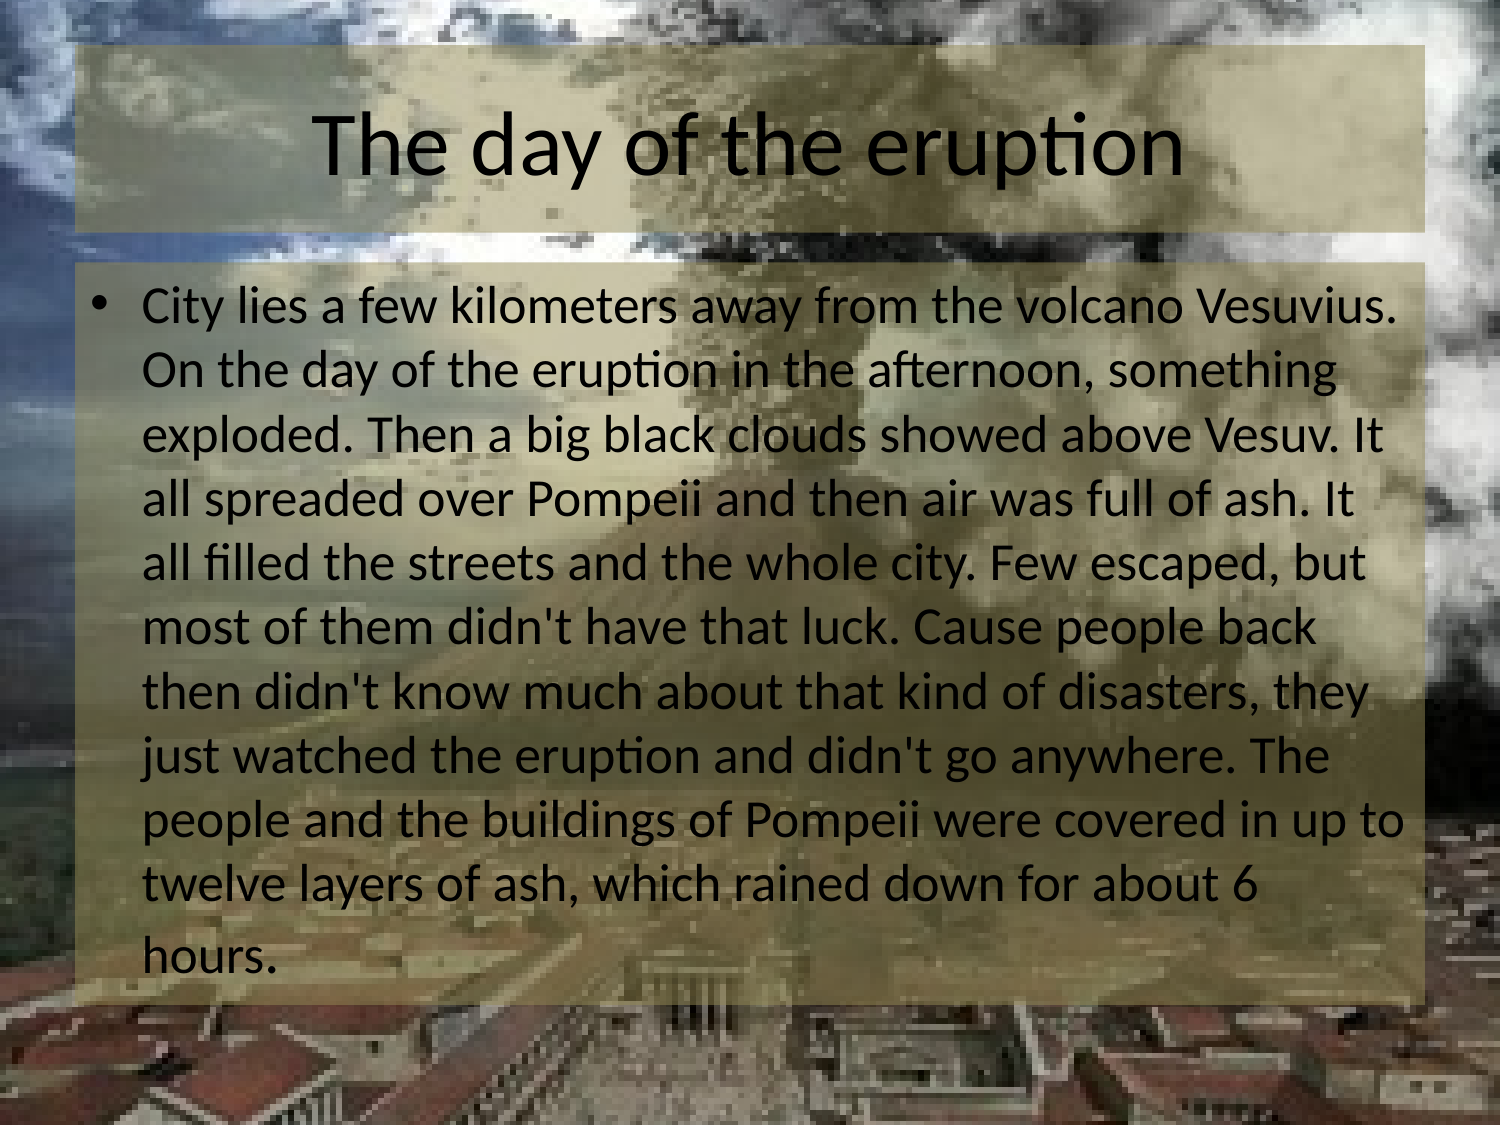

# The day of the eruption
City lies a few kilometers away from the volcano Vesuvius. On the day of the eruption in the afternoon, something exploded. Then a big black clouds showed above Vesuv. It all spreaded over Pompeii and then air was full of ash. It all filled the streets and the whole city. Few escaped, but most of them didn't have that luck. Cause people back then didn't know much about that kind of disasters, they just watched the eruption and didn't go anywhere. The people and the buildings of Pompeii were covered in up to twelve layers of ash, which rained down for about 6 hours.